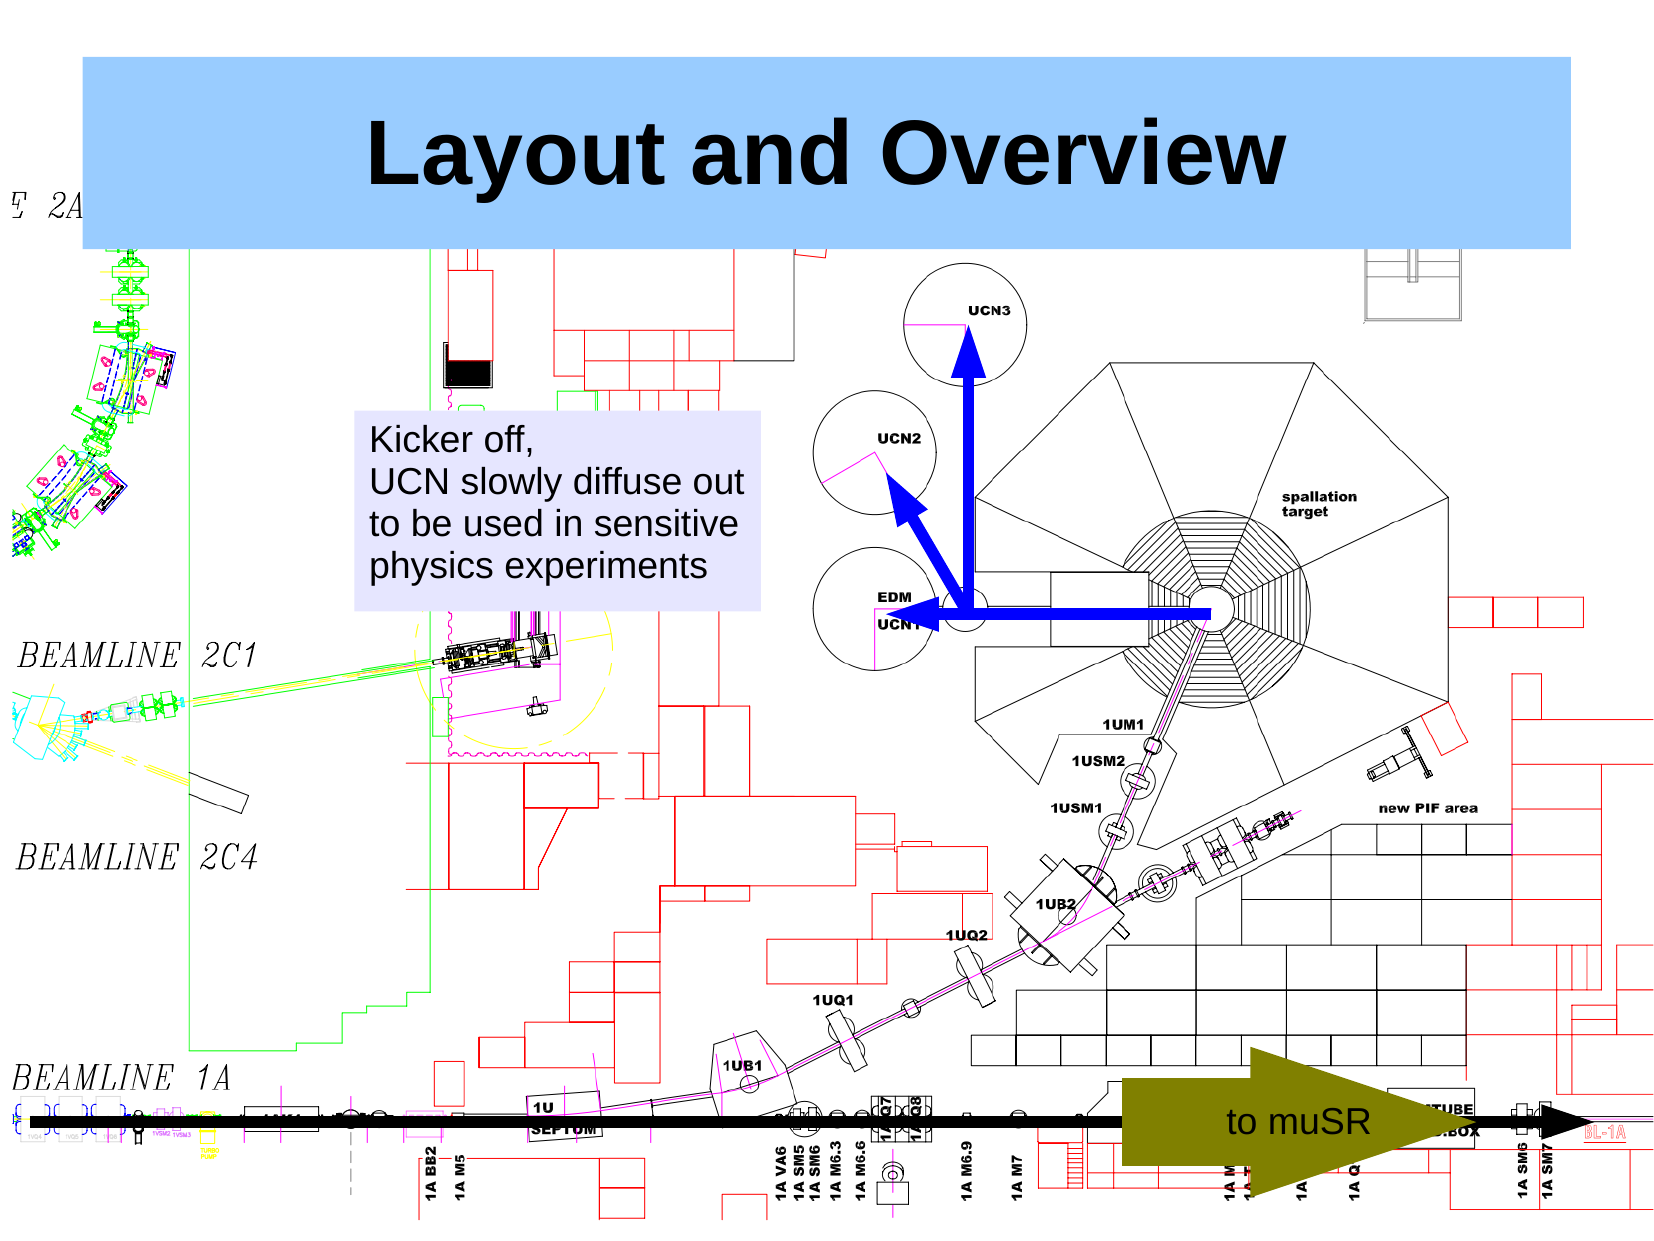

# Layout and Overview
Kicker off,
UCN slowly diffuse out
to be used in sensitive
physics experiments
to muSR